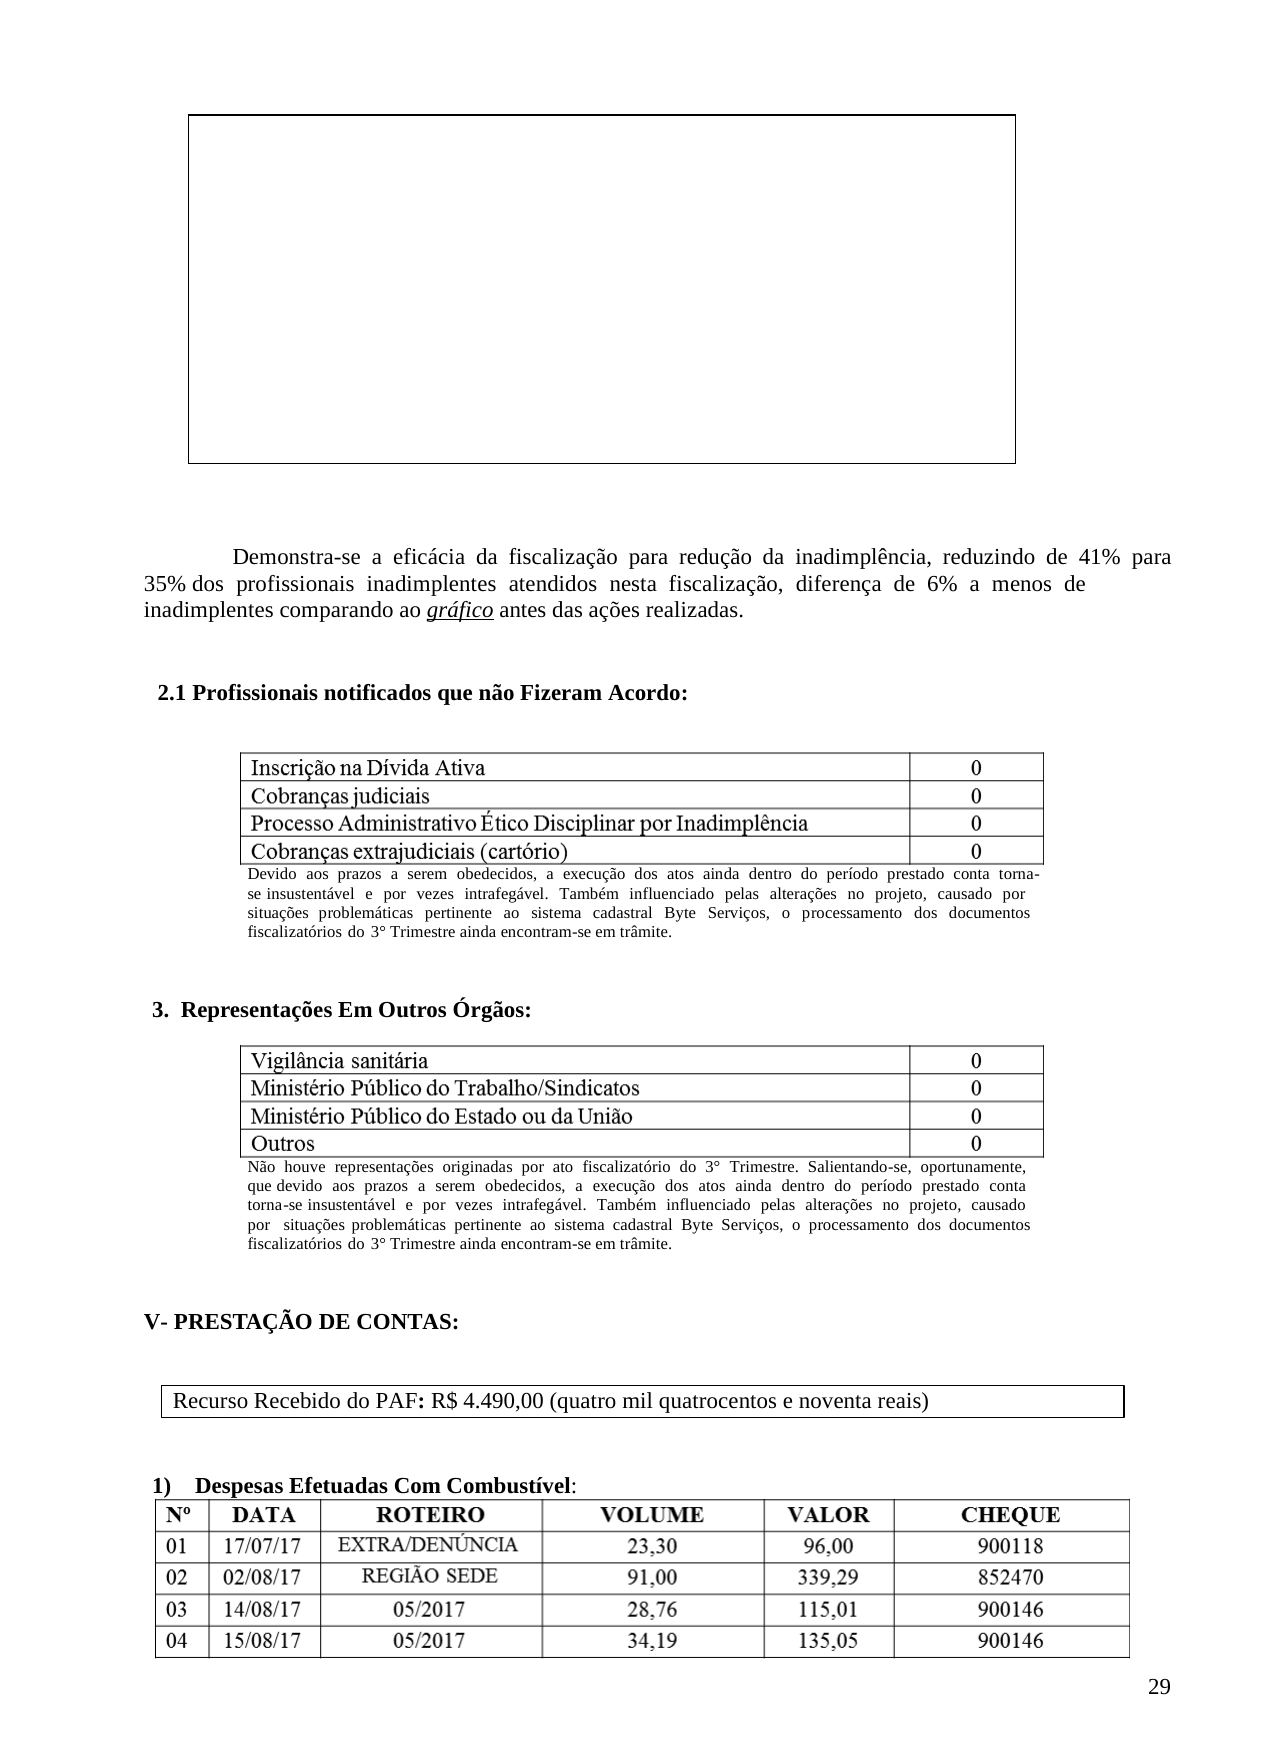

Demonstra-se a eficácia da fiscalização para redução da inadimplência, reduzindo de 41% para 35% dos profissionais inadimplentes atendidos nesta fiscalização, diferença de 6% a menos de inadimplentes comparando ao gráfico antes das ações realizadas.
2.1 Profissionais notificados que não Fizeram Acordo:
Devido aos prazos a serem obedecidos, a execução dos atos ainda dentro do período prestado conta torna-se insustentável e por vezes intrafegável. Também influenciado pelas alterações no projeto, causado por situações problemáticas pertinente ao sistema cadastral Byte Serviços, o processamento dos documentos fiscalizatórios do 3° Trimestre ainda encontram-se em trâmite.
3. Representações Em Outros Órgãos:
Não houve representações originadas por ato fiscalizatório do 3° Trimestre. Salientando-se, oportunamente, que devido aos prazos a serem obedecidos, a execução dos atos ainda dentro do período prestado conta torna-se insustentável e por vezes intrafegável. Também influenciado pelas alterações no projeto, causado por situações problemáticas pertinente ao sistema cadastral Byte Serviços, o processamento dos documentos fiscalizatórios do 3° Trimestre ainda encontram-se em trâmite.
V- PRESTAÇÃO DE CONTAS:
Recurso Recebido do PAF: R$ 4.490,00 (quatro mil quatrocentos e noventa reais)
1)	Despesas Efetuadas Com Combustível: